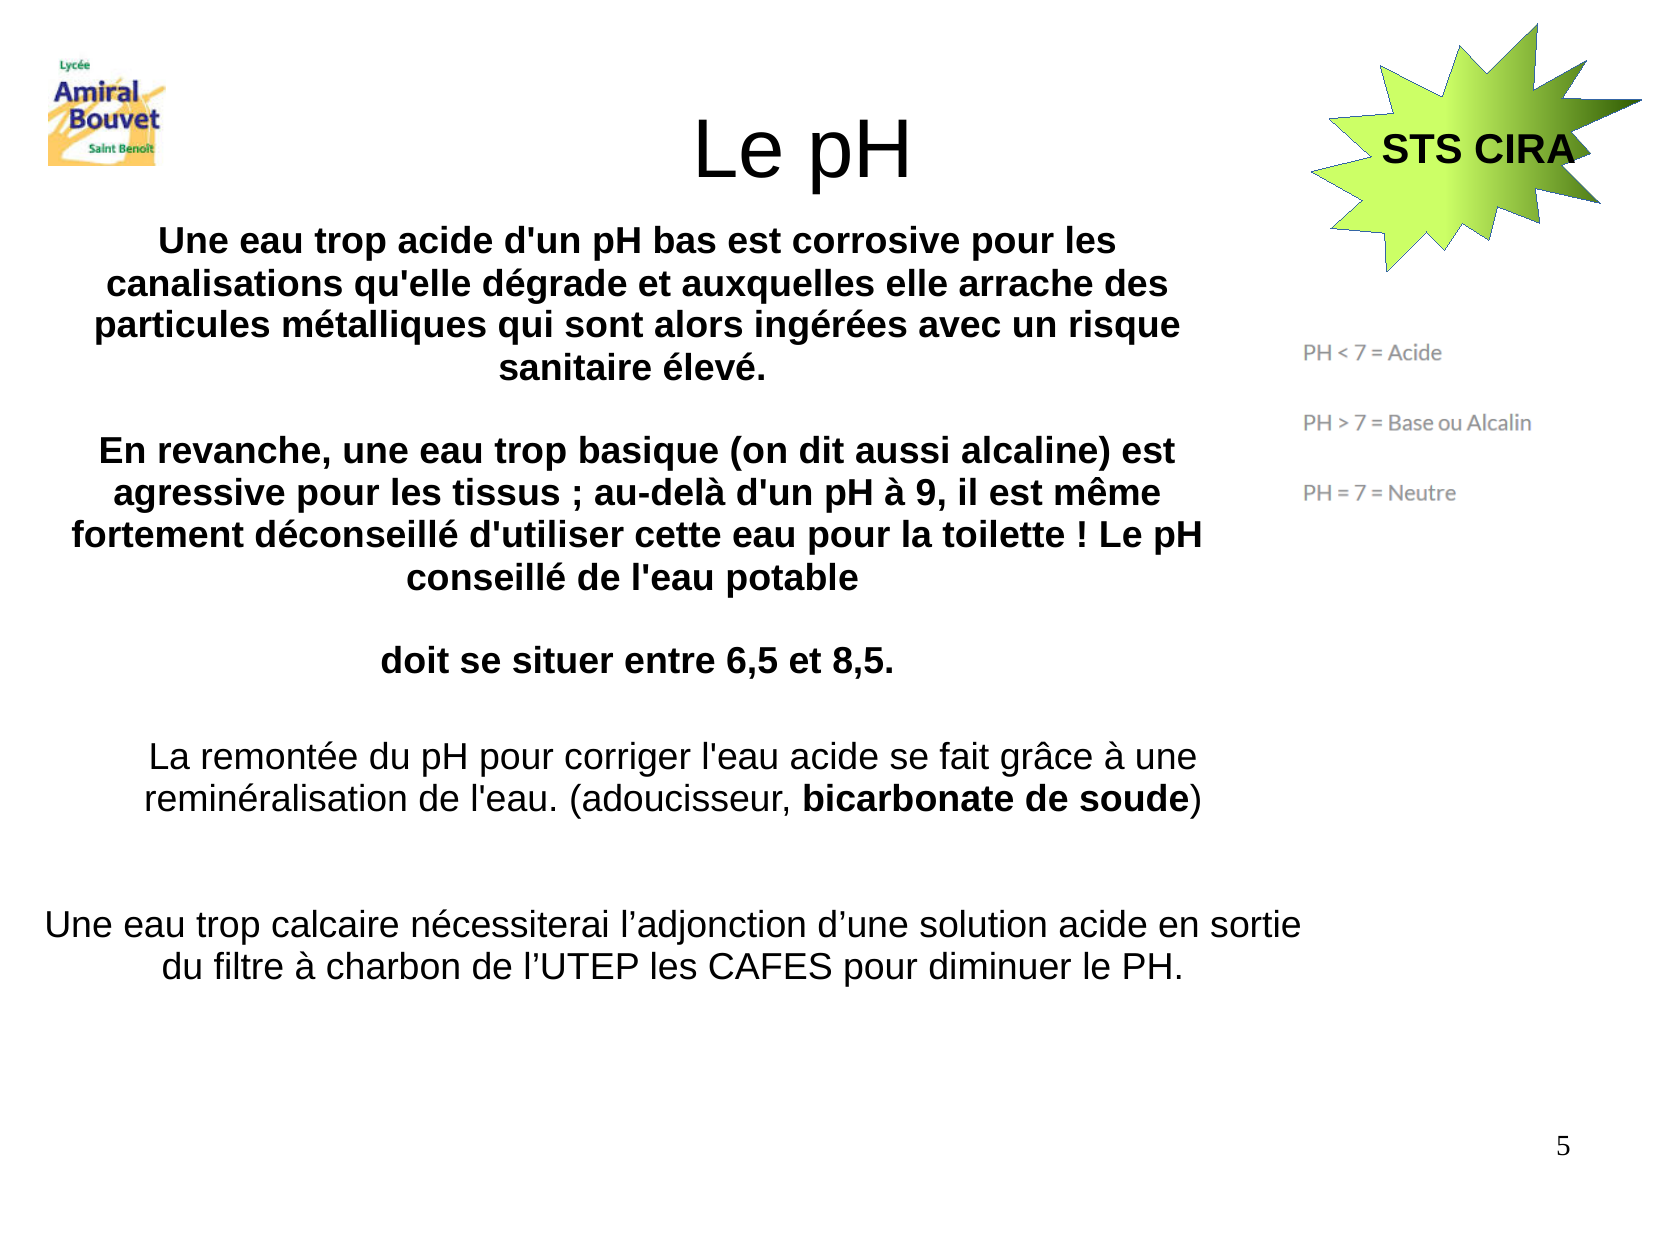

STS CIRA
Le pH
Une eau trop acide d'un pH bas est corrosive pour les canalisations qu'elle dégrade et auxquelles elle arrache des particules métalliques qui sont alors ingérées avec un risque sanitaire élevé.
En revanche, une eau trop basique (on dit aussi alcaline) est agressive pour les tissus ; au-delà d'un pH à 9, il est même fortement déconseillé d'utiliser cette eau pour la toilette ! Le pH conseillé de l'eau potable
doit se situer entre 6,5 et 8,5.
La remontée du pH pour corriger l'eau acide se fait grâce à une reminéralisation de l'eau. (adoucisseur, bicarbonate de soude)
Une eau trop calcaire nécessiterai l’adjonction d’une solution acide en sortie
du filtre à charbon de l’UTEP les CAFES pour diminuer le PH.
5